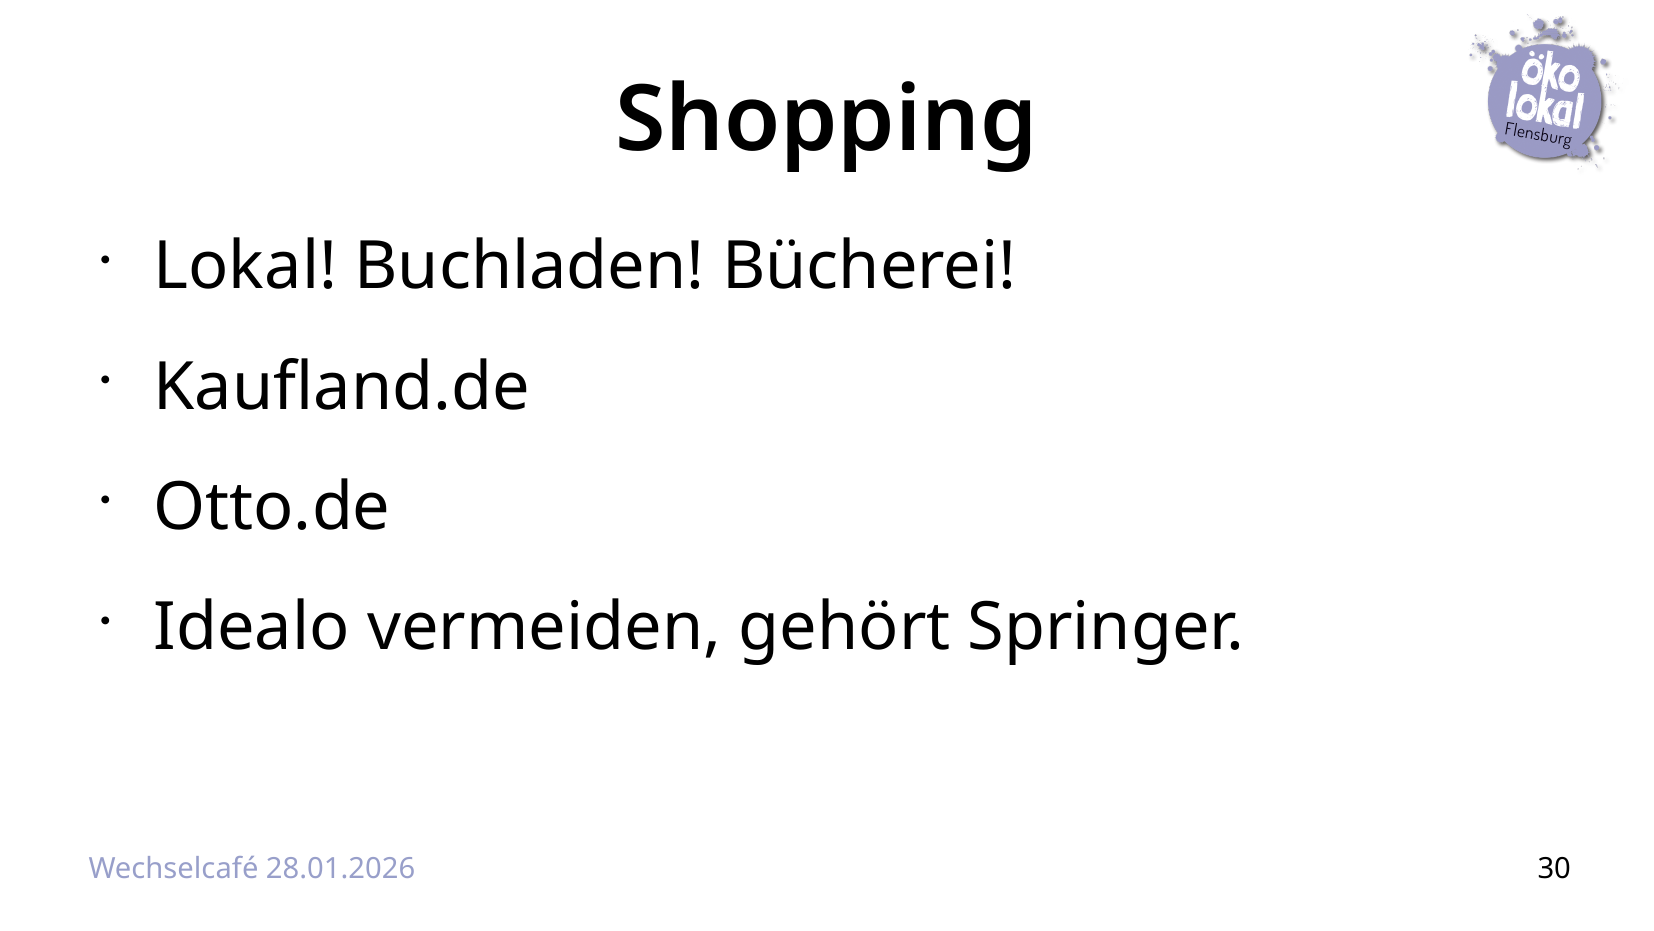

# Shopping
Lokal! Buchladen! Bücherei!
Kaufland.de
Otto.de
Idealo vermeiden, gehört Springer.